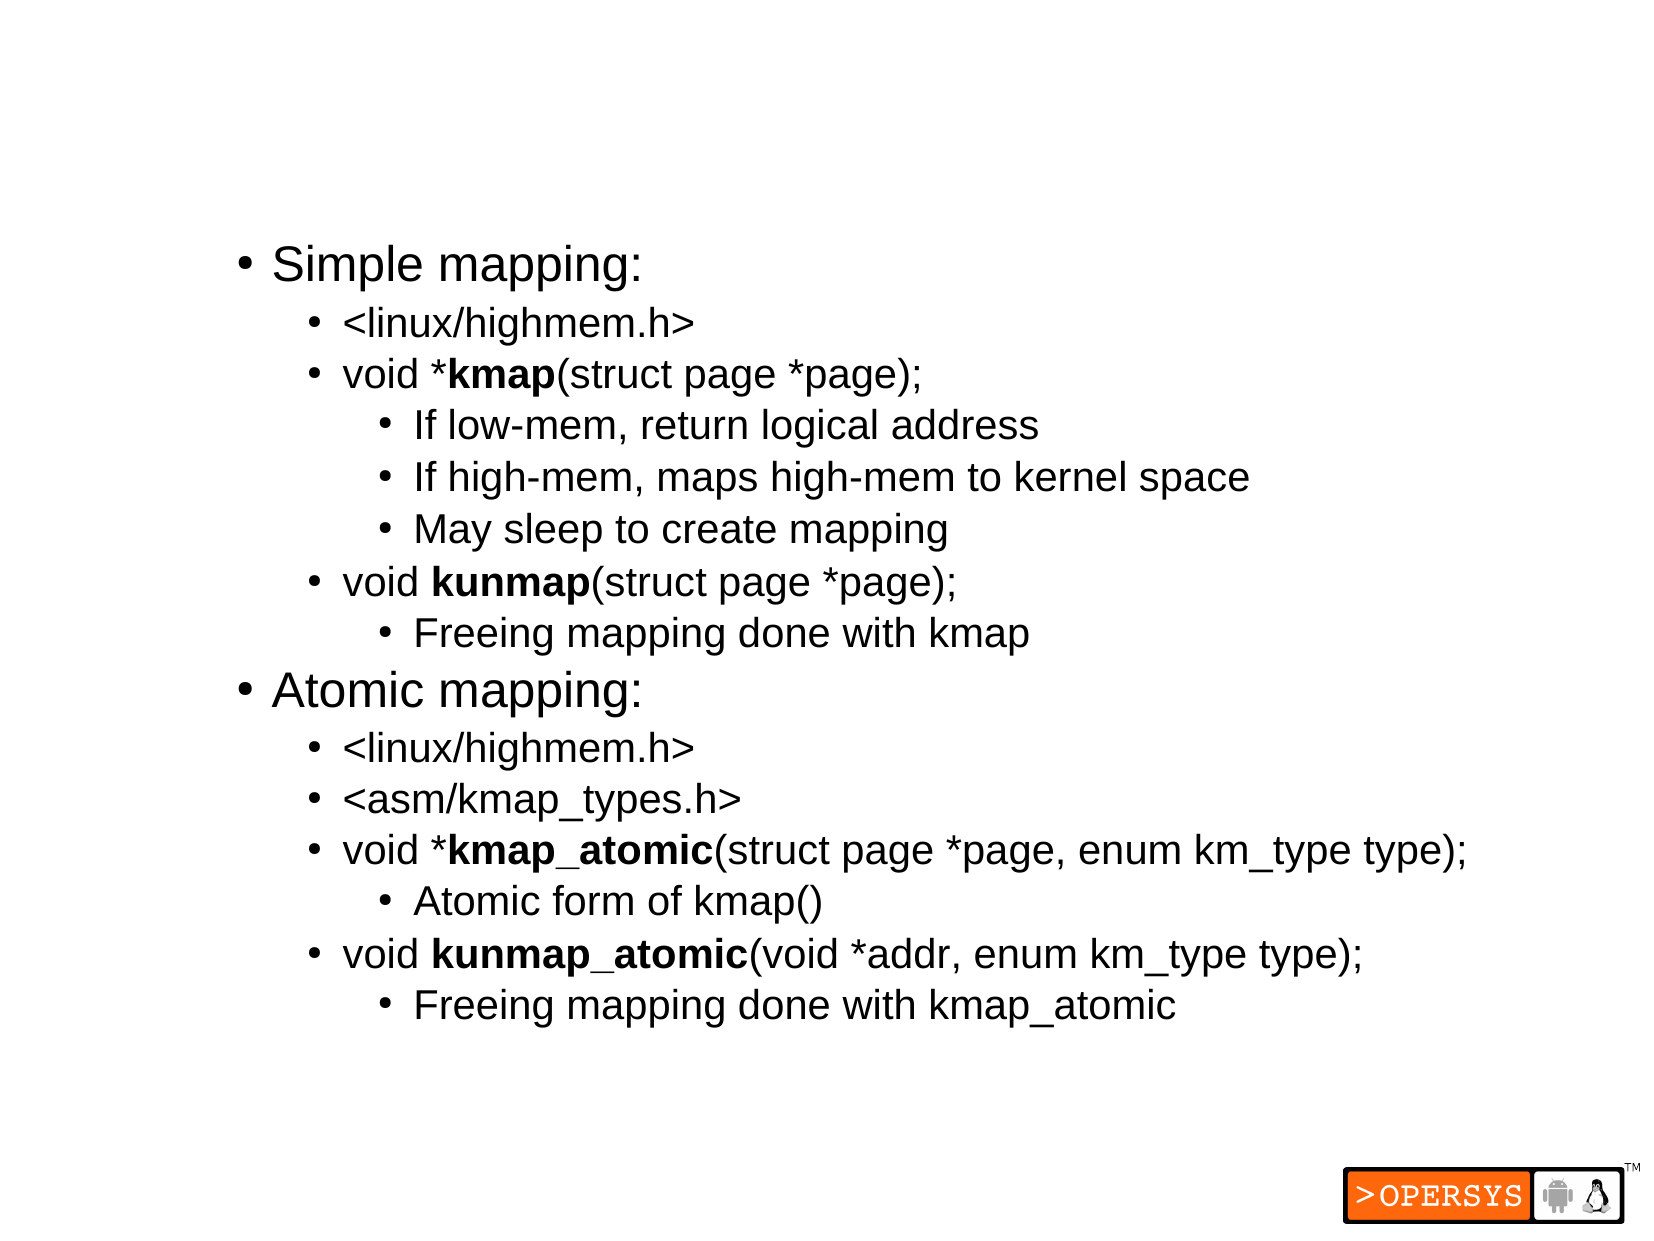

# Simple mapping:
<linux/highmem.h>
void *kmap(struct page *page);
If low-mem, return logical address
If high-mem, maps high-mem to kernel space
May sleep to create mapping
void kunmap(struct page *page);
Freeing mapping done with kmap
Atomic mapping:
<linux/highmem.h>
<asm/kmap_types.h>
void *kmap_atomic(struct page *page, enum km_type type);
Atomic form of kmap()
void kunmap_atomic(void *addr, enum km_type type);
Freeing mapping done with kmap_atomic